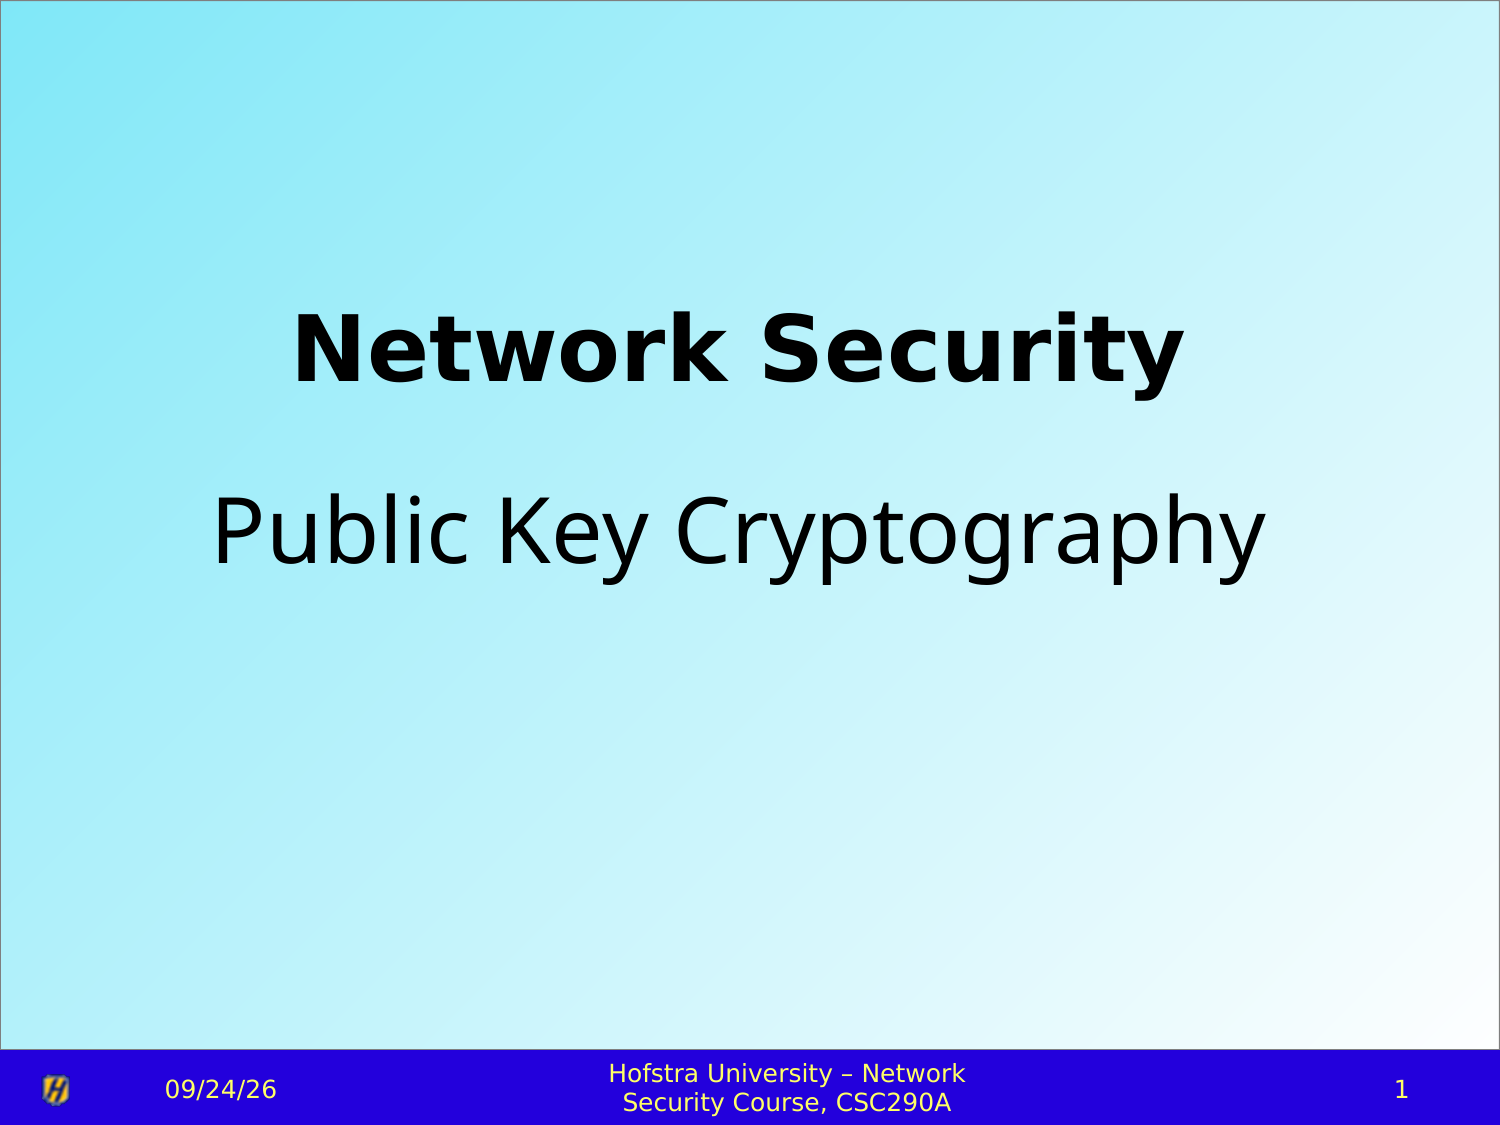

# Network Security
Public Key Cryptography
1